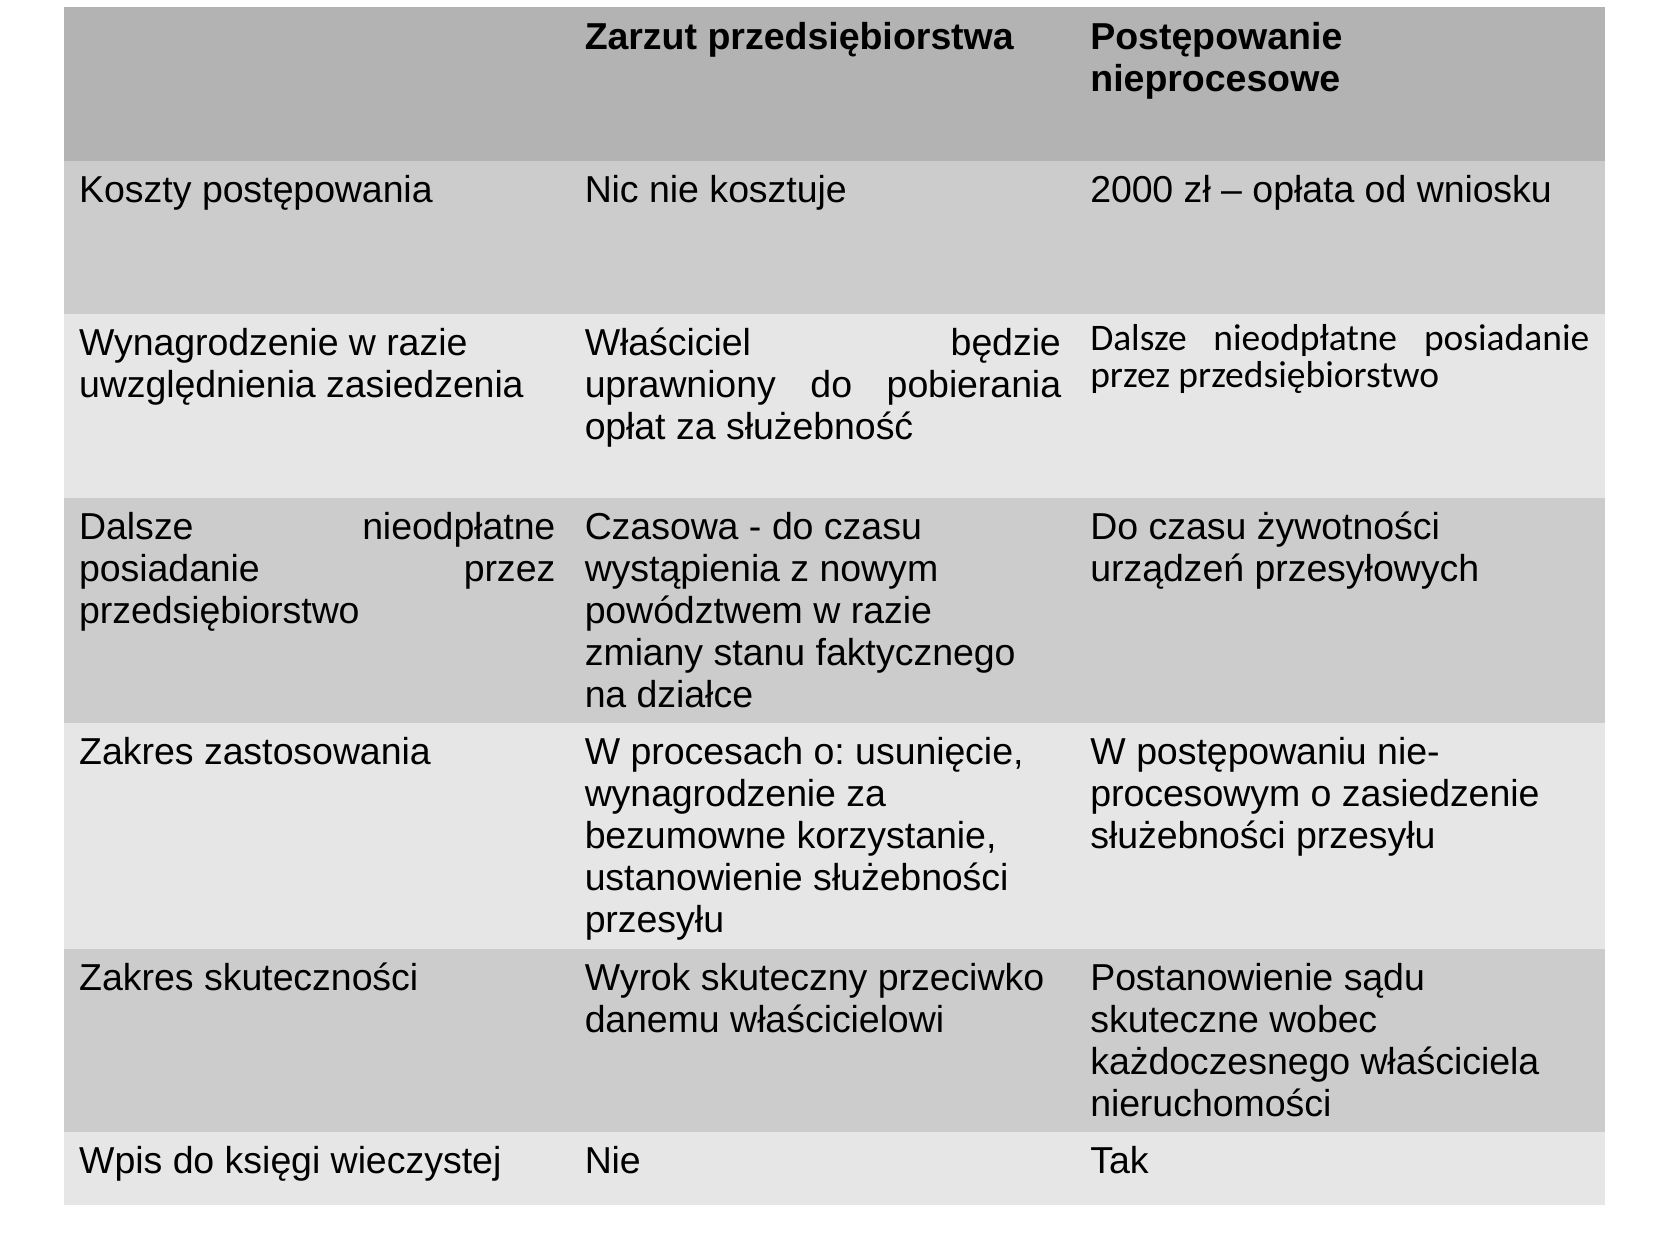

#
| | Zarzut przedsiębiorstwa | Postępowanie nieprocesowe |
| --- | --- | --- |
| Koszty postępowania | Nic nie kosztuje | 2000 zł – opłata od wniosku |
| Wynagrodzenie w razie uwzględnienia zasiedzenia | Właściciel będzie uprawniony do pobierania opłat za służebność | Dalsze nieodpłatne posiadanie przez przedsiębiorstwo |
| Dalsze nieodpłatne posiadanie przez przedsiębiorstwo | Czasowa - do czasu wystąpienia z nowym powództwem w razie zmiany stanu faktycznego na działce | Do czasu żywotności urządzeń przesyłowych |
| Zakres zastosowania | W procesach o: usunięcie, wynagrodzenie za bezumowne korzystanie, ustanowienie służebności przesyłu | W postępowaniu nie-procesowym o zasiedzenie służebności przesyłu |
| Zakres skuteczności | Wyrok skuteczny przeciwko danemu właścicielowi | Postanowienie sądu skuteczne wobec każdoczesnego właściciela nieruchomości |
| Wpis do księgi wieczystej | Nie | Tak |